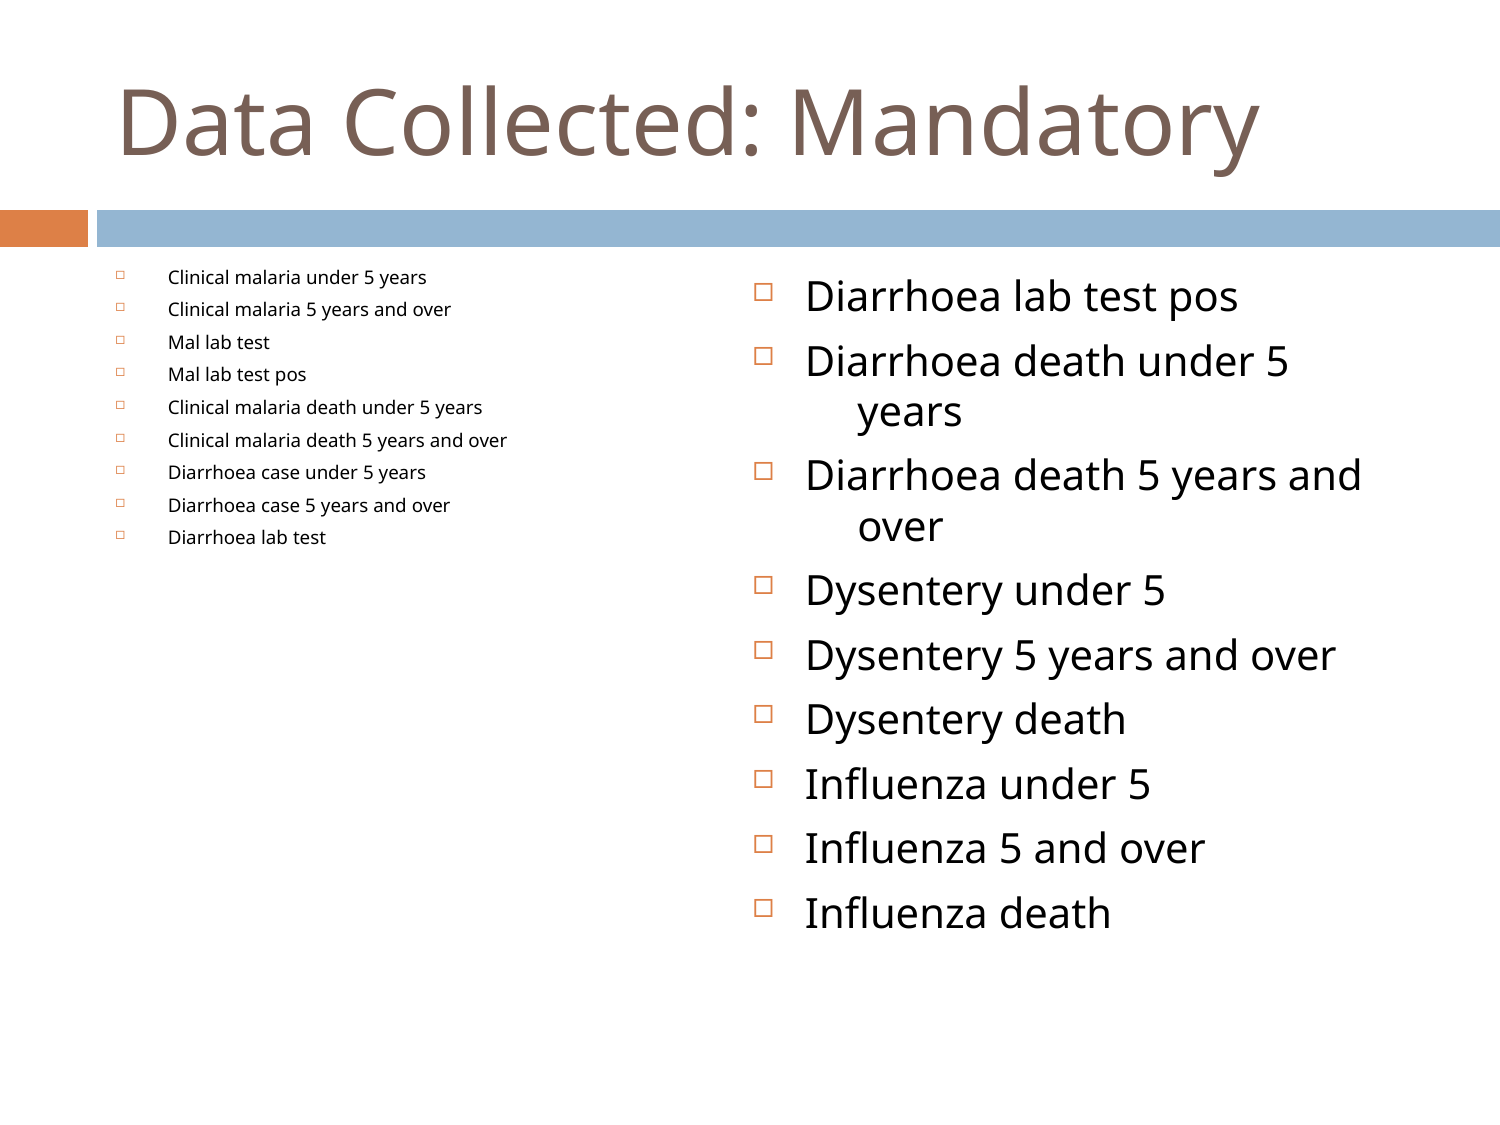

# Data Collected: Mandatory
Clinical malaria under 5 years
Clinical malaria 5 years and over
Mal lab test
Mal lab test pos
Clinical malaria death under 5 years
Clinical malaria death 5 years and over
Diarrhoea case under 5 years
Diarrhoea case 5 years and over
Diarrhoea lab test
Diarrhoea lab test pos
Diarrhoea death under 5 years
Diarrhoea death 5 years and over
Dysentery under 5
Dysentery 5 years and over
Dysentery death
Influenza under 5
Influenza 5 and over
Influenza death